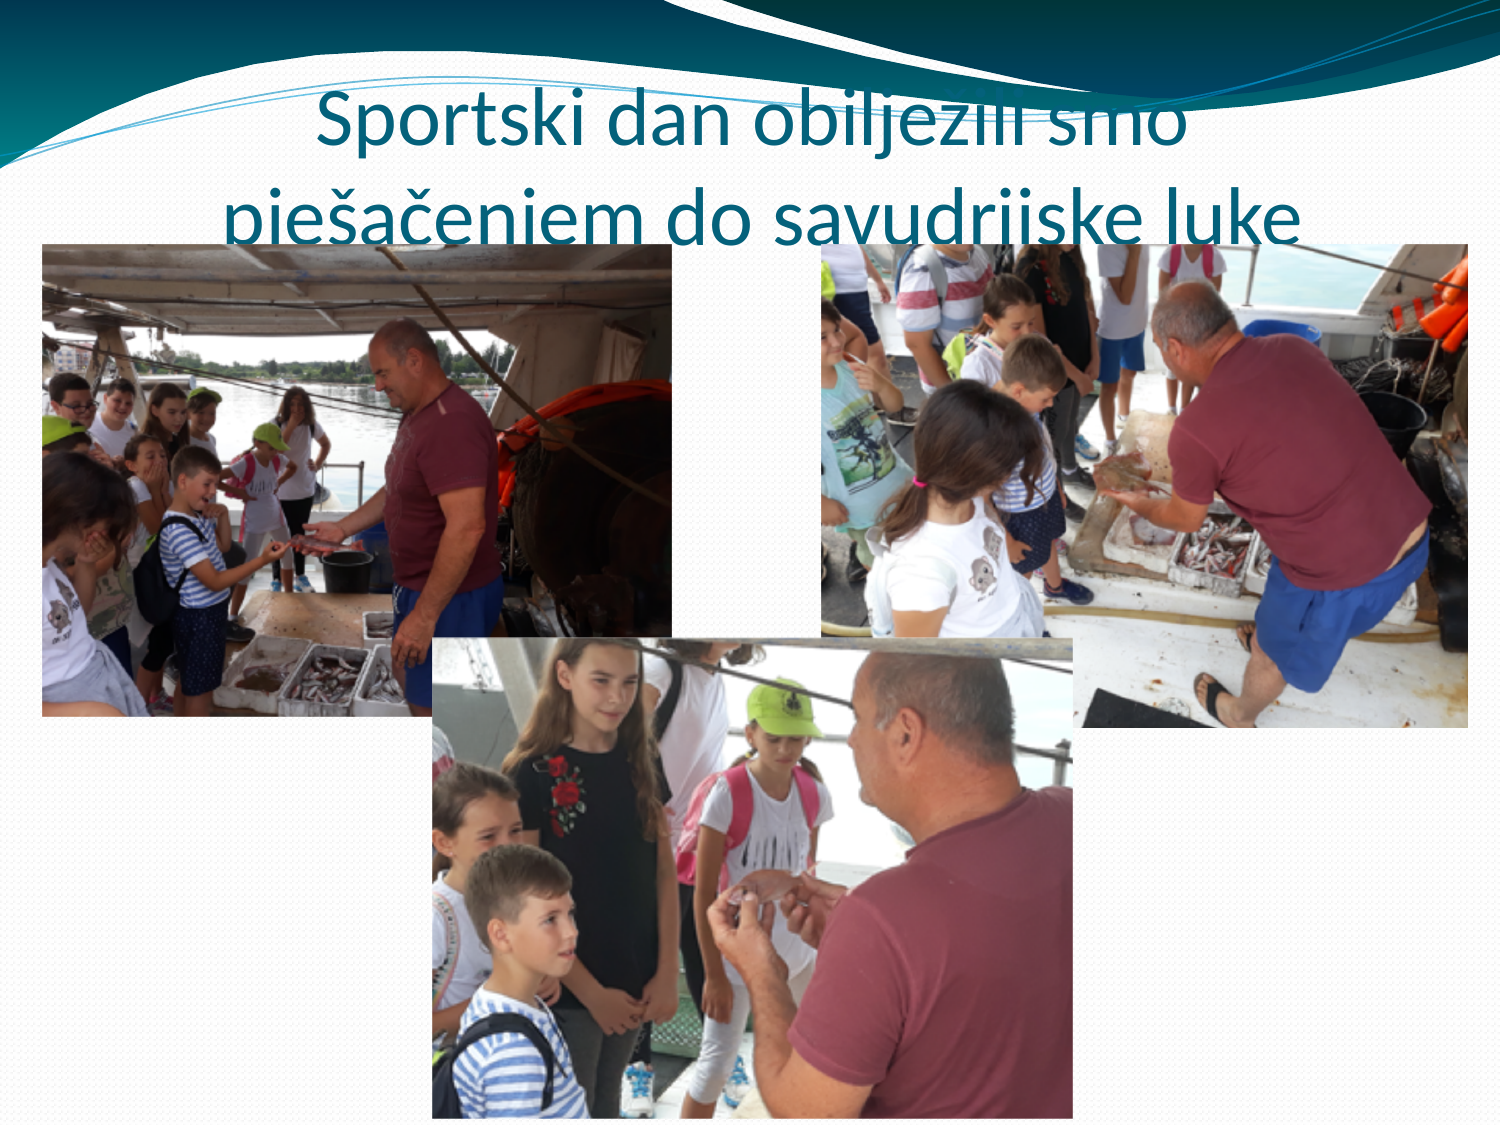

# Sportski dan obilježili smo pješačenjem do savudrijske luke